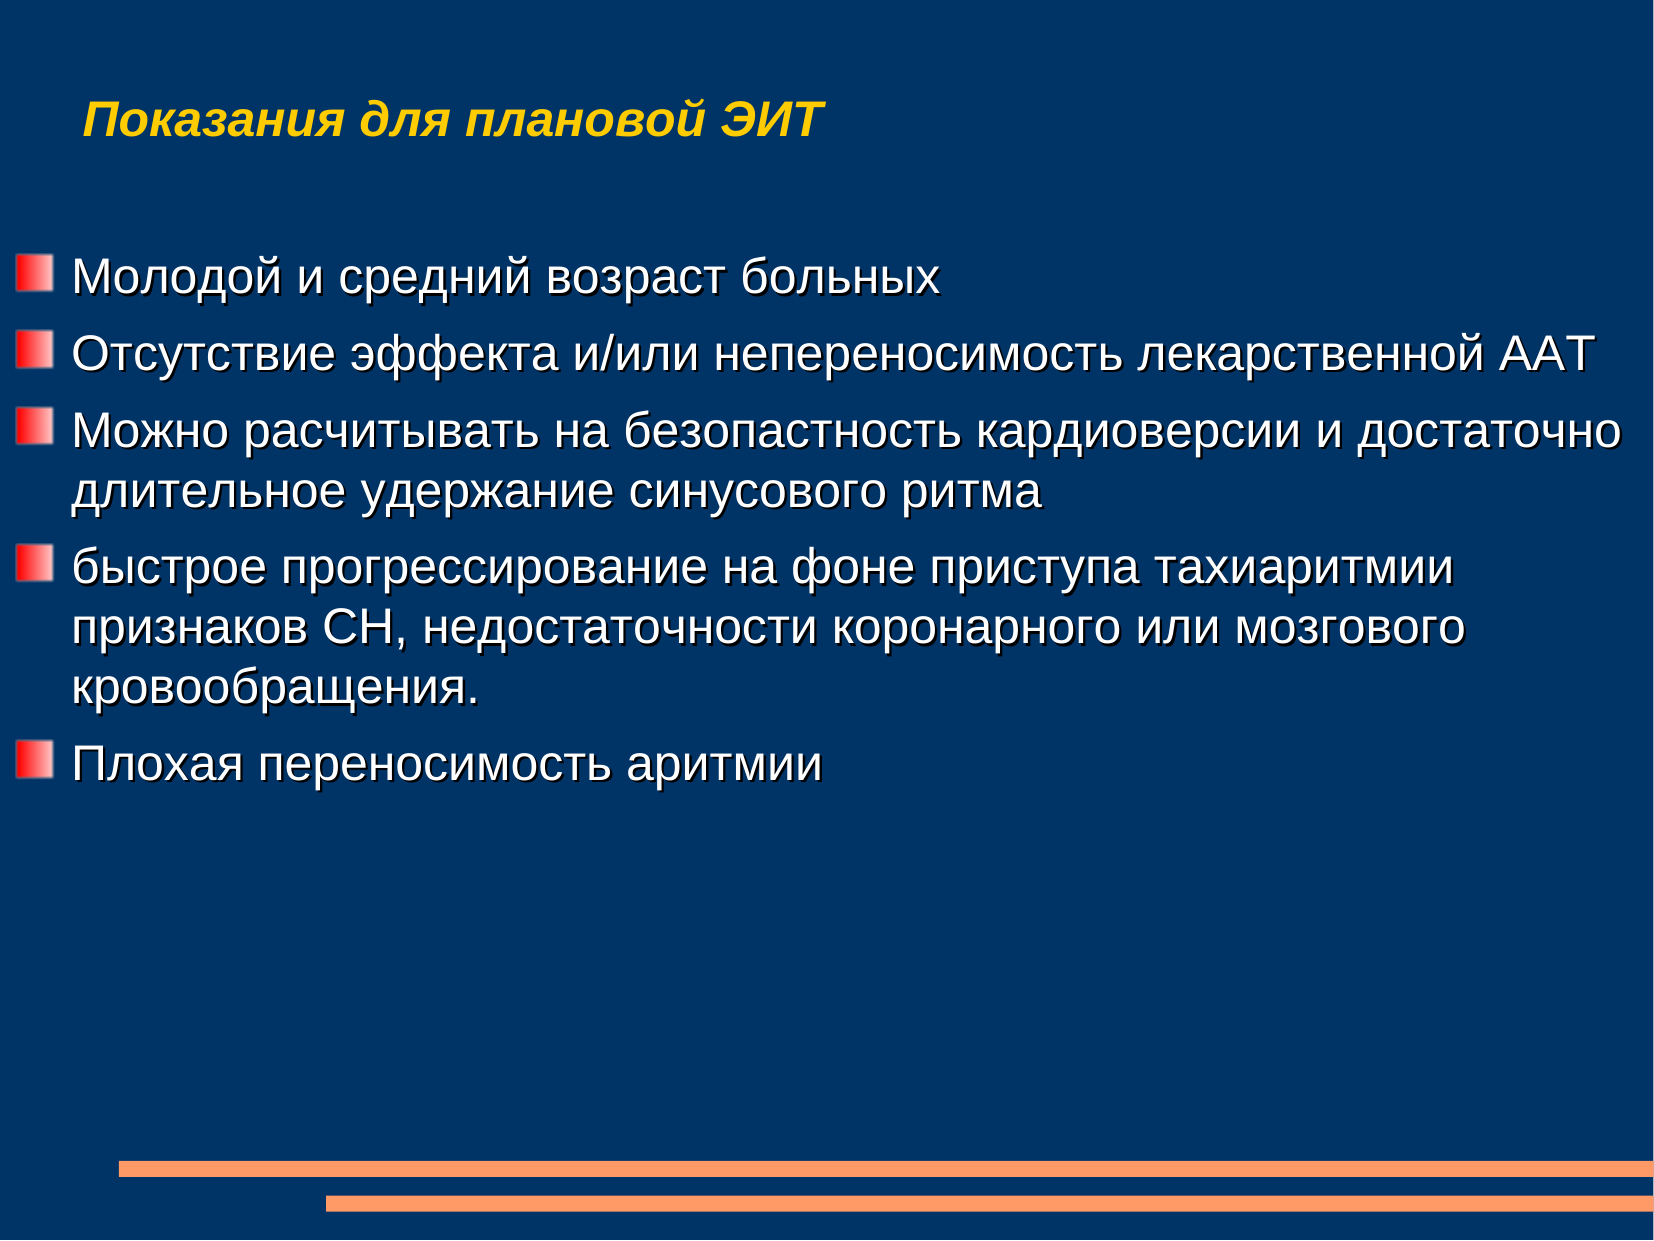

# Показания для плановой ЭИТ
Молодой и средний возраст больных
Отсутствие эффекта и/или непереносимость лекарственной ААТ
Можно расчитывать на безопастность кардиоверсии и достаточно длительное удержание синусового ритма
быстрое прогрессирование на фоне приступа тахиаритмии признаков СН, недостаточности коронарного или мозгового кровообращения.
Плохая переносимость аритмии